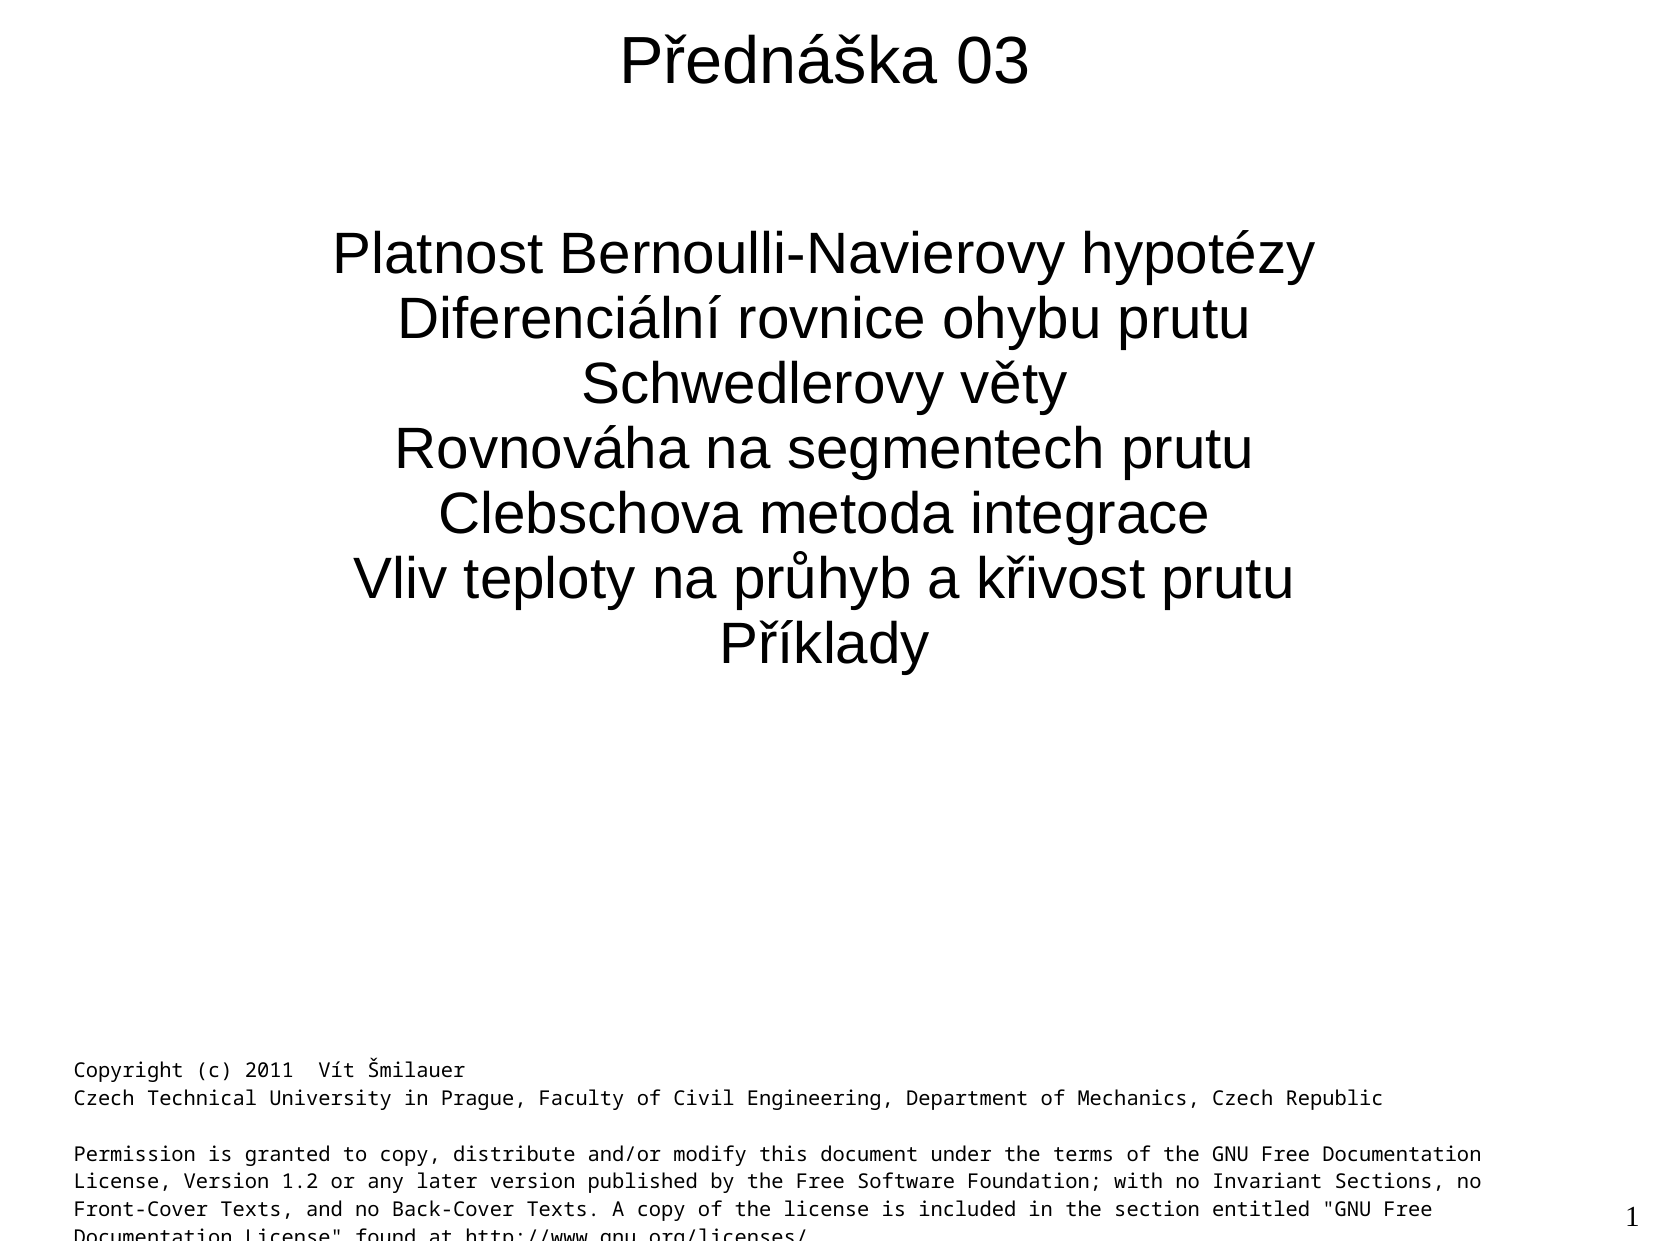

# Přednáška 03
Platnost Bernoulli-Navierovy hypotézy
Diferenciální rovnice ohybu prutu
Schwedlerovy věty
Rovnováha na segmentech prutu
Clebschova metoda integrace
Vliv teploty na průhyb a křivost prutu
Příklady
Copyright (c) 2011 Vít Šmilauer
Czech Technical University in Prague, Faculty of Civil Engineering, Department of Mechanics, Czech Republic
Permission is granted to copy, distribute and/or modify this document under the terms of the GNU Free Documentation License, Version 1.2 or any later version published by the Free Software Foundation; with no Invariant Sections, no Front-Cover Texts, and no Back-Cover Texts. A copy of the license is included in the section entitled "GNU Free Documentation License" found at http://www.gnu.org/licenses/
1